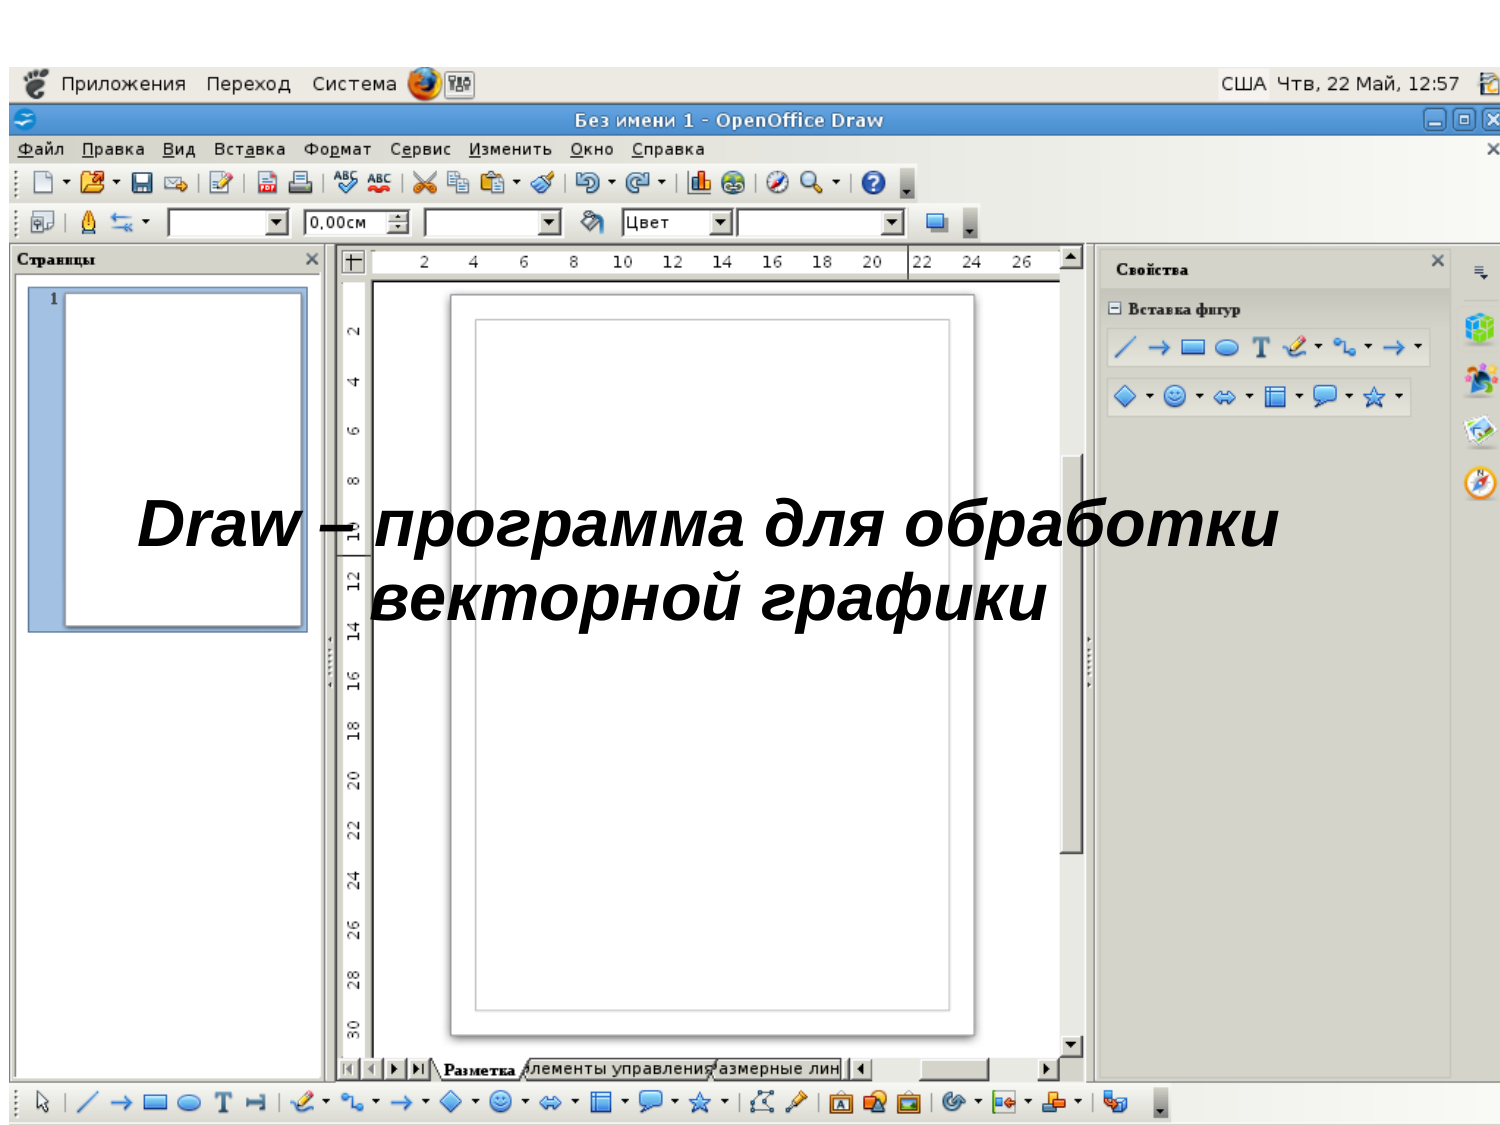

Draw – программа для обработки векторной графики